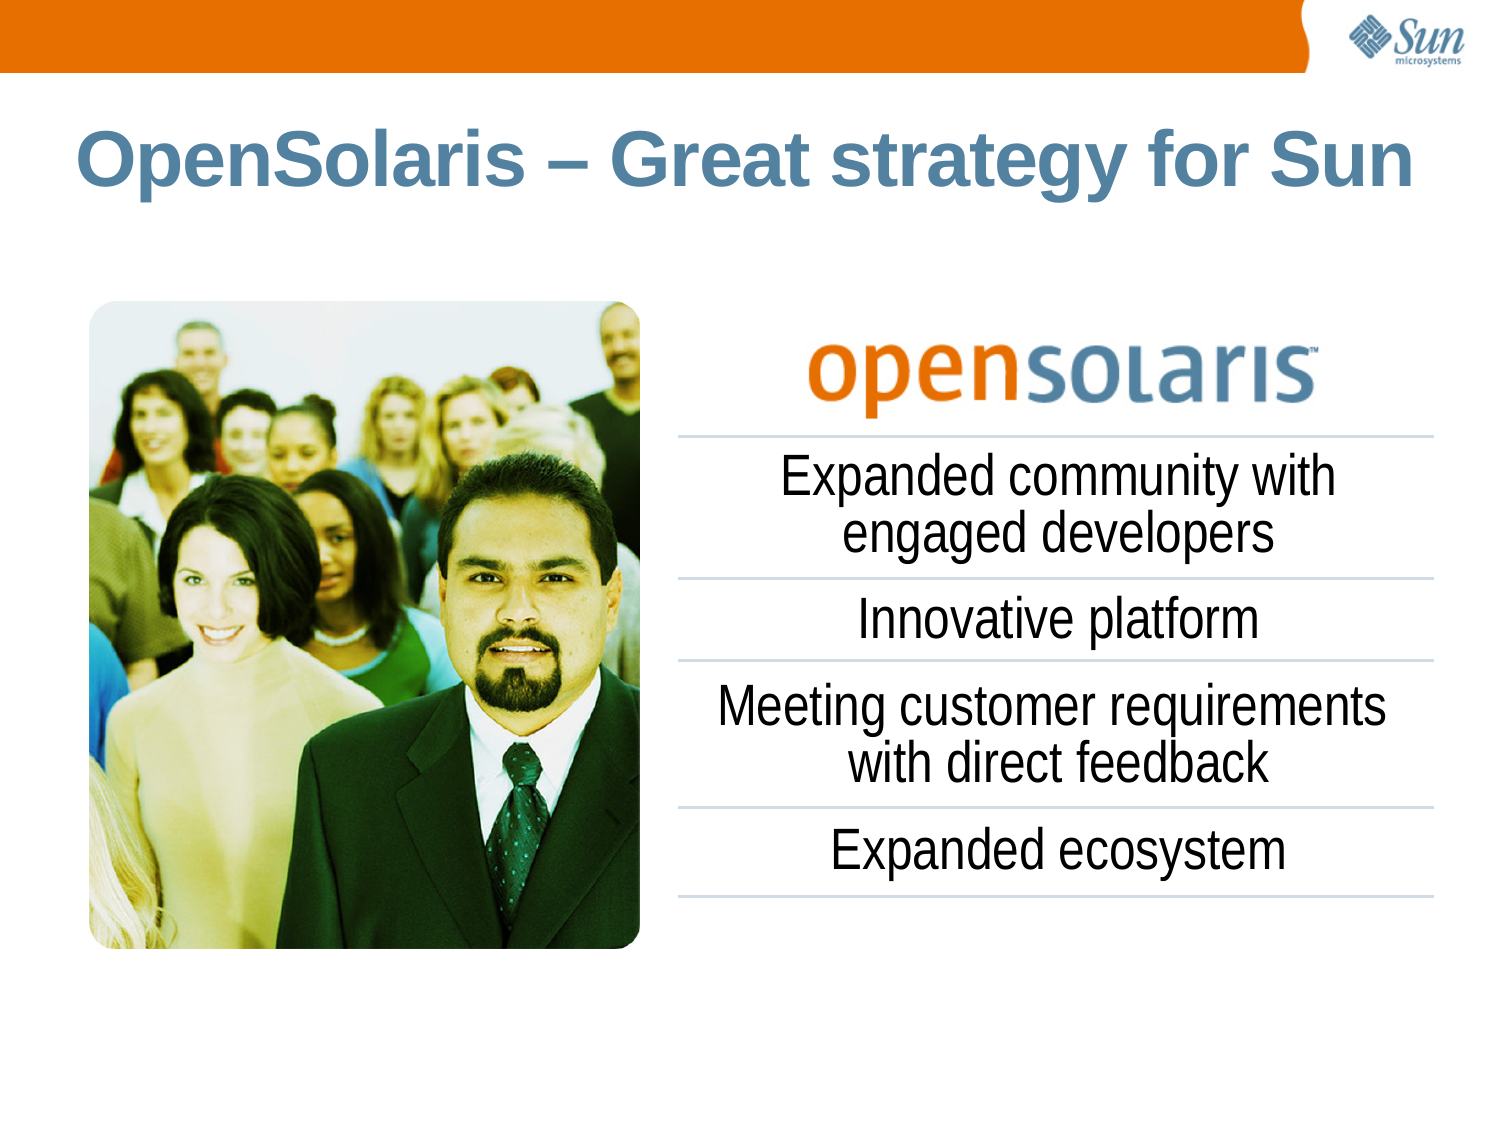

# OpenSolaris – Great strategy for Sun
Expanded community with
engaged developers
Innovative platform
Meeting customer requirements
with direct feedback
Expanded ecosystem